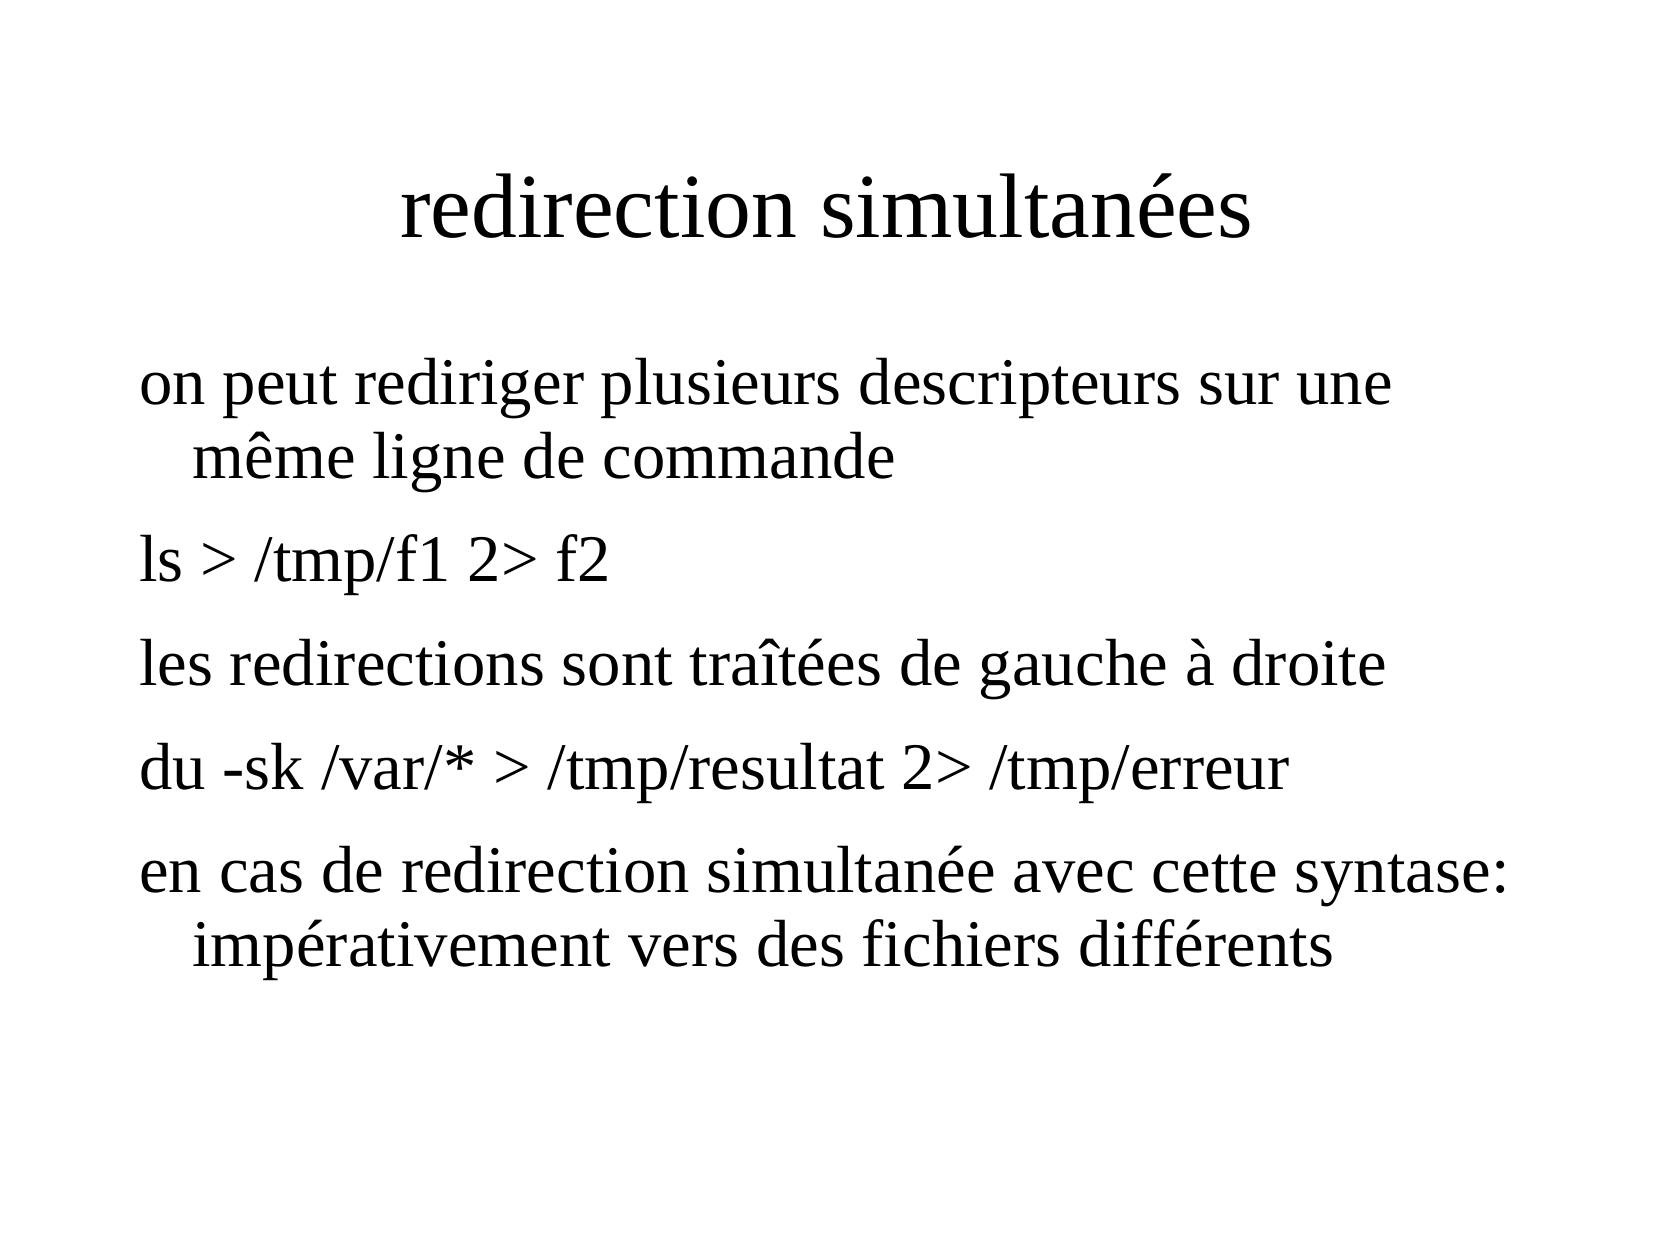

# redirection simultanées
on peut rediriger plusieurs descripteurs sur une même ligne de commande
ls > /tmp/f1 2> f2
les redirections sont traîtées de gauche à droite
du -sk /var/* > /tmp/resultat 2> /tmp/erreur
en cas de redirection simultanée avec cette syntase: impérativement vers des fichiers différents